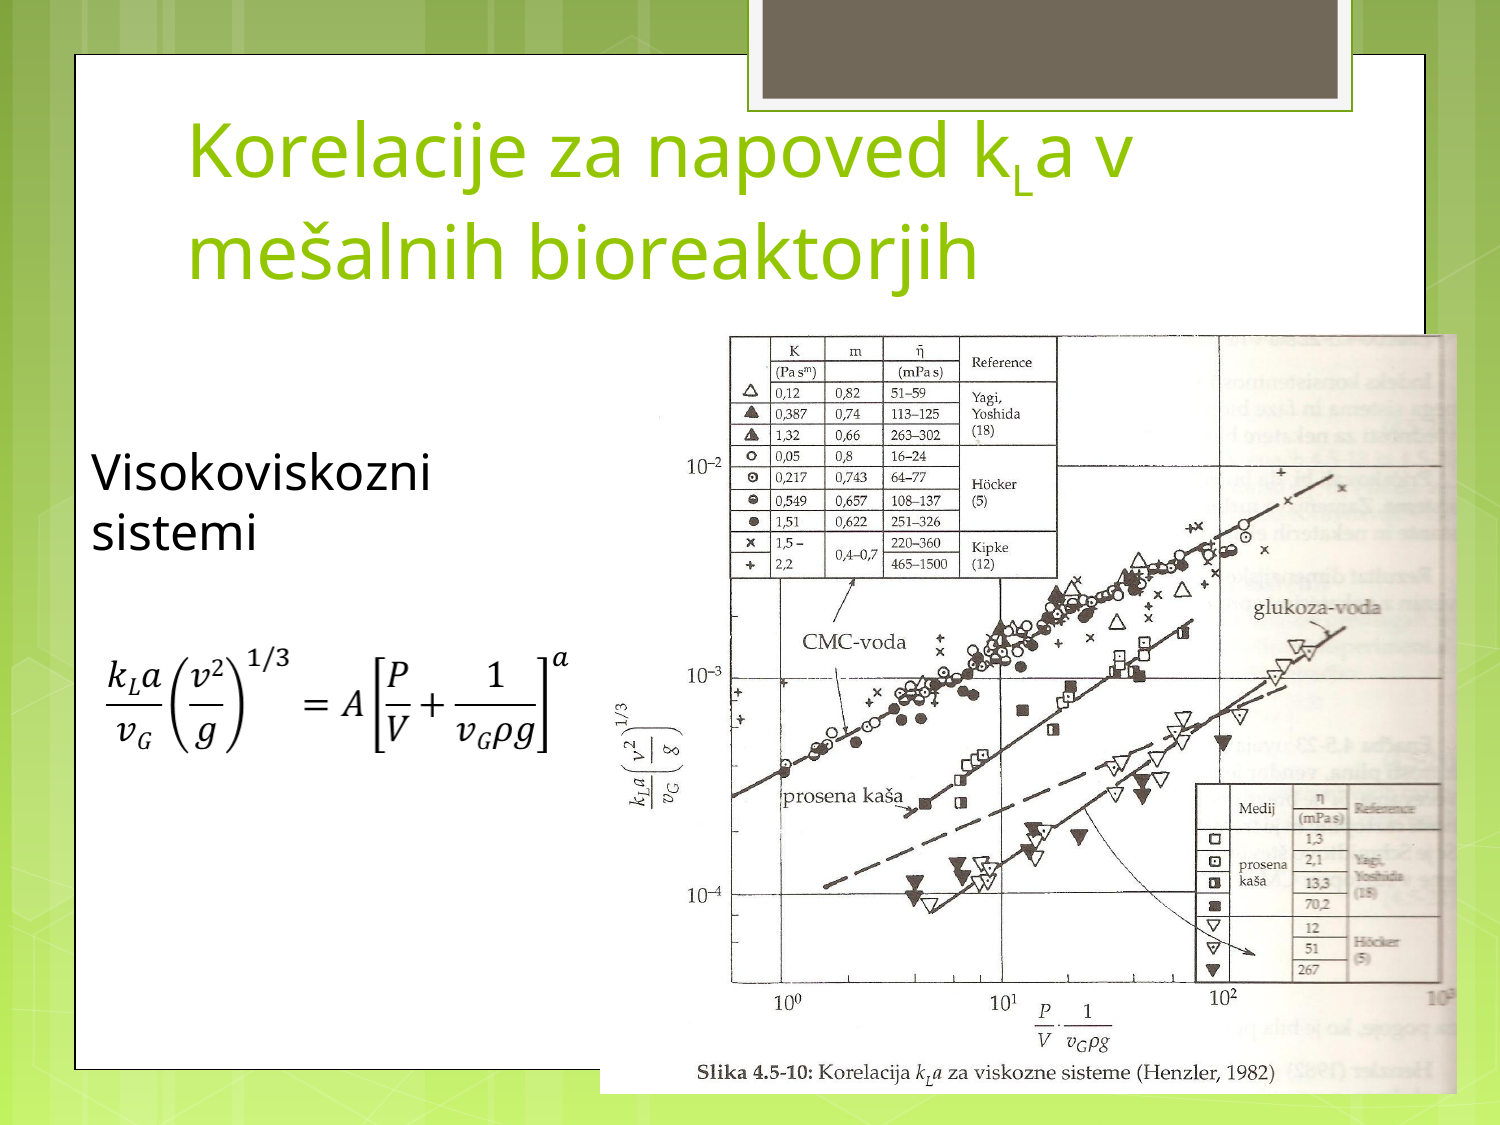

# Korelacije za napoved kLa v mešalnih bioreaktorjih
Visokoviskozni sistemi